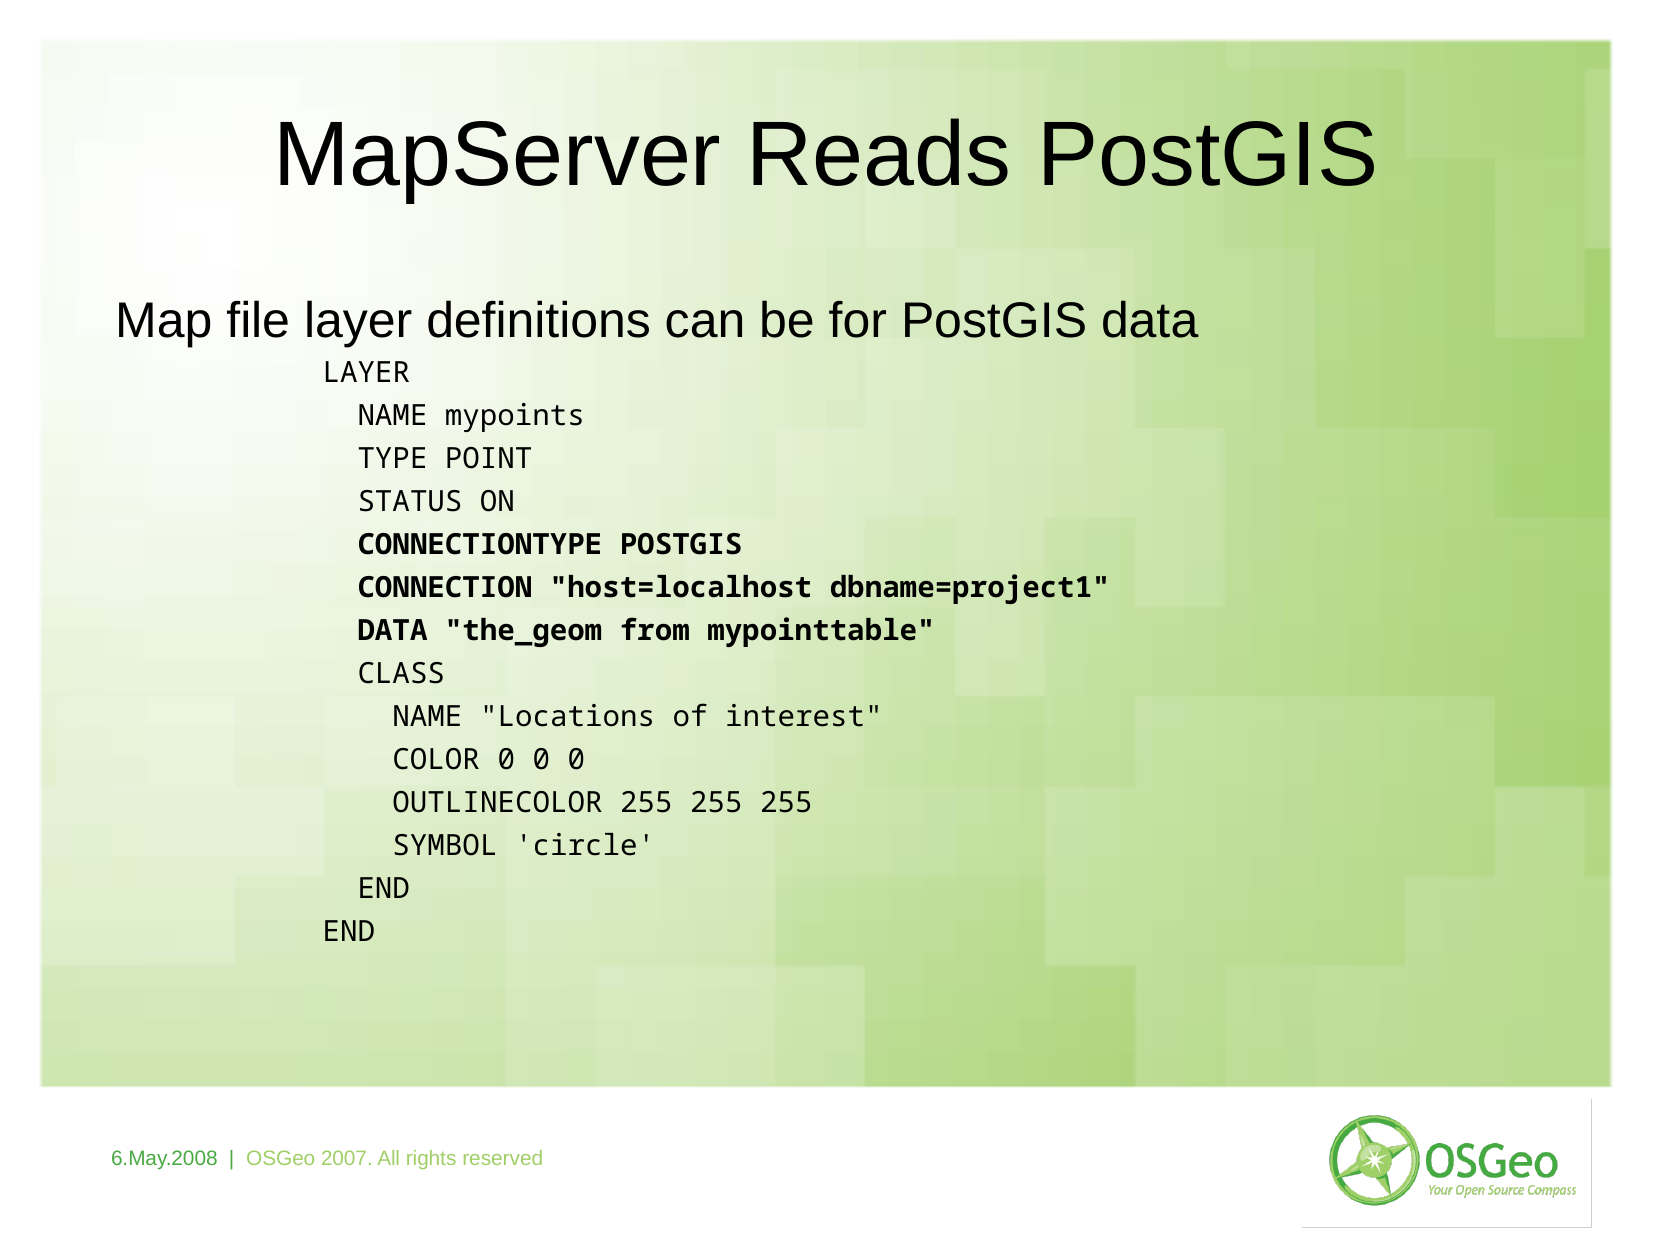

# MapServer Reads PostGIS
Map file layer definitions can be for PostGIS data
LAYER
 NAME mypoints
 TYPE POINT
 STATUS ON
 CONNECTIONTYPE POSTGIS
 CONNECTION "host=localhost dbname=project1"
 DATA "the_geom from mypointtable"
 CLASS
 NAME "Locations of interest"
 COLOR 0 0 0
 OUTLINECOLOR 255 255 255
 SYMBOL 'circle'
 END
END